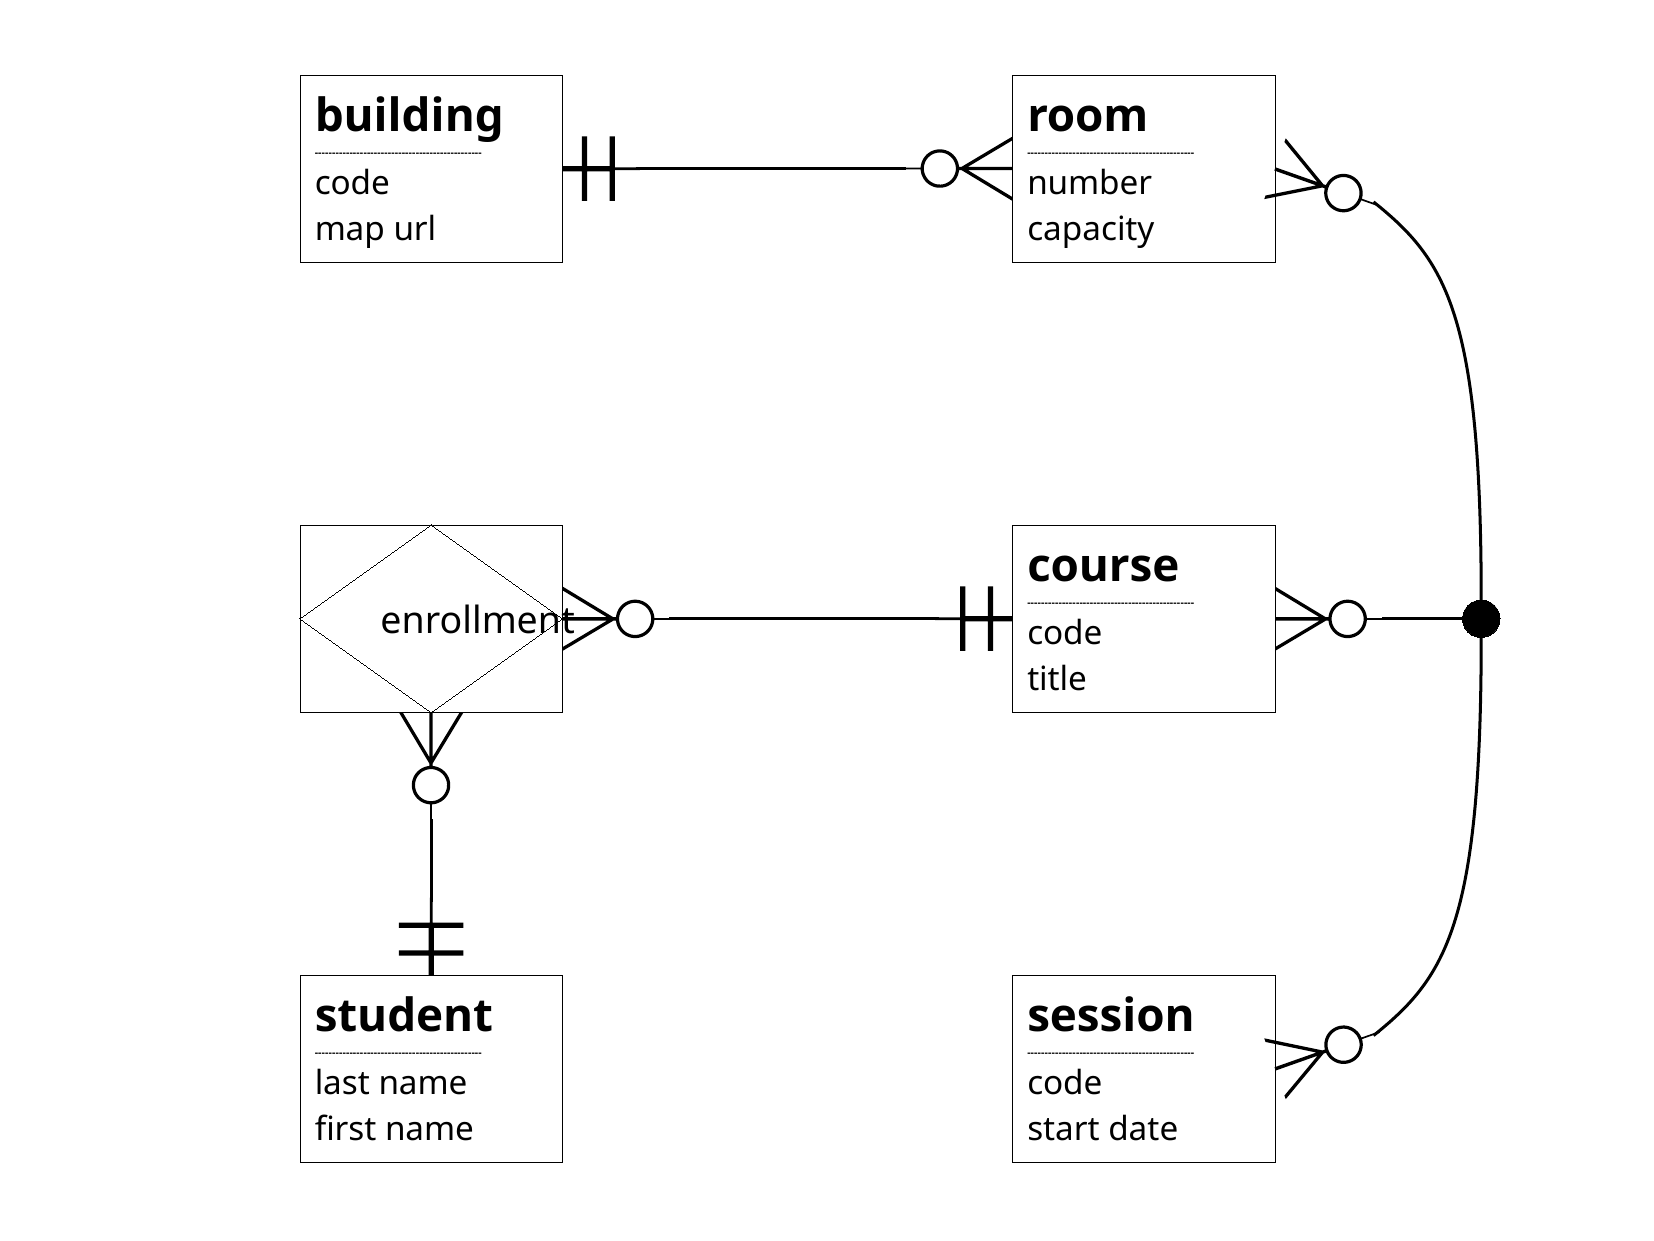

building
------------------------------------------------
code
map url
room
------------------------------------------------
number
capacity
enrollment
course
------------------------------------------------
code
title
student
------------------------------------------------
last name
first name
session
------------------------------------------------
code
start date